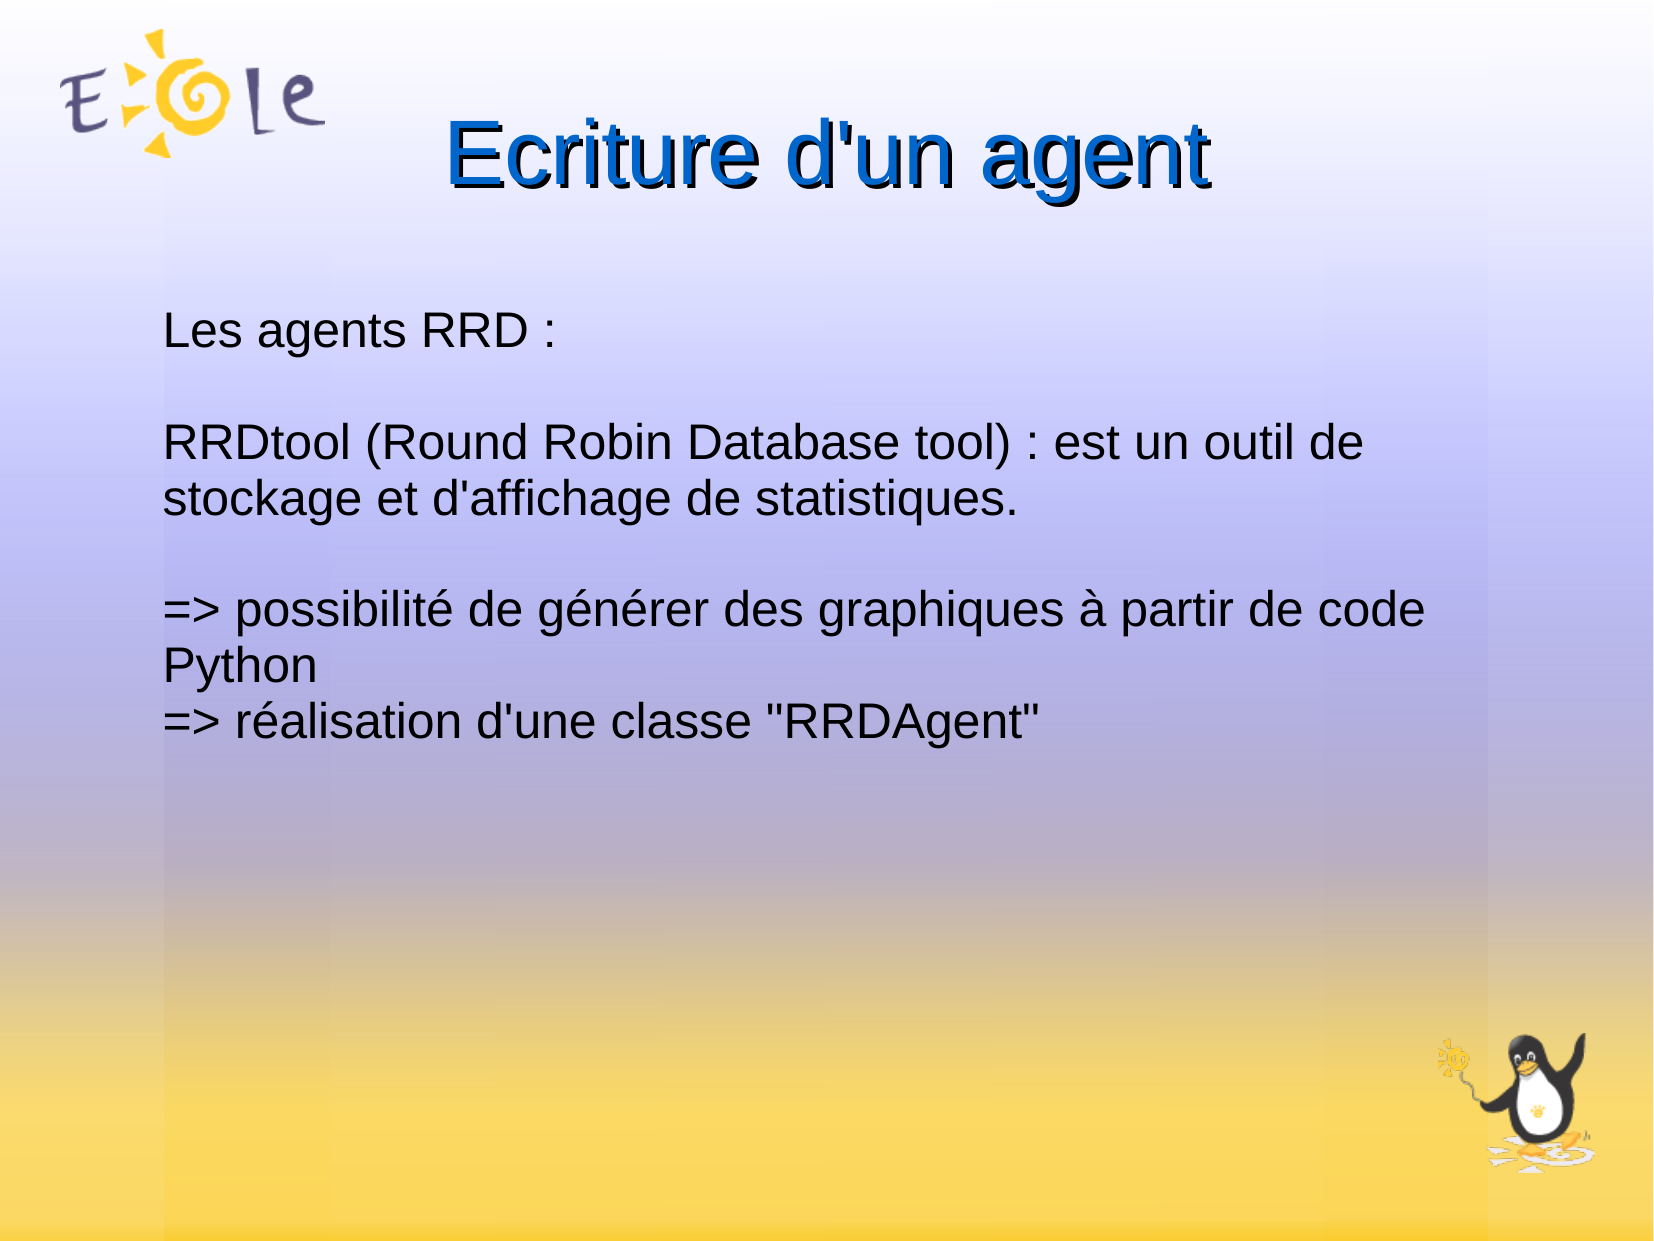

# Ecriture d'un agent
Les agents RRD :
RRDtool (Round Robin Database tool) : est un outil de stockage et d'affichage de statistiques.
=> possibilité de générer des graphiques à partir de code Python
=> réalisation d'une classe "RRDAgent"